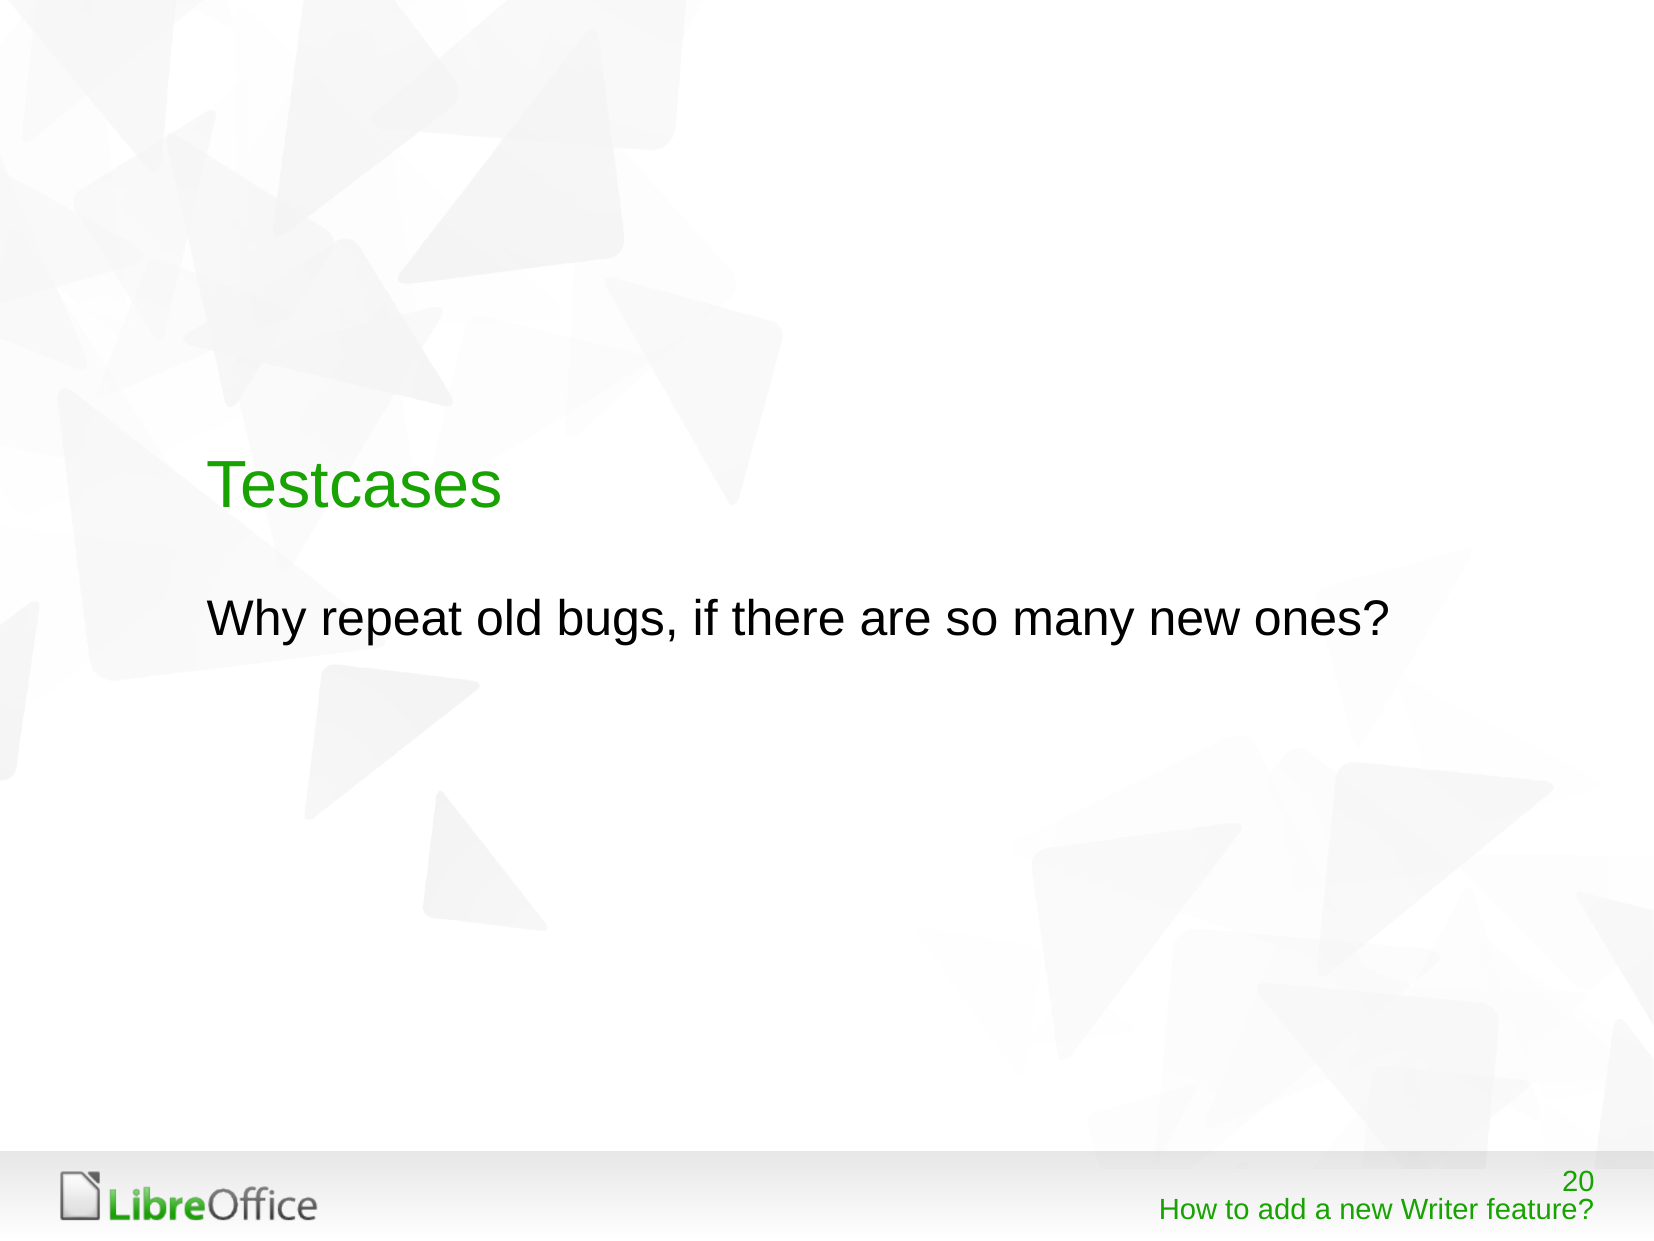

# Testcases
Why repeat old bugs, if there are so many new ones?
20
How to add a new Writer feature?